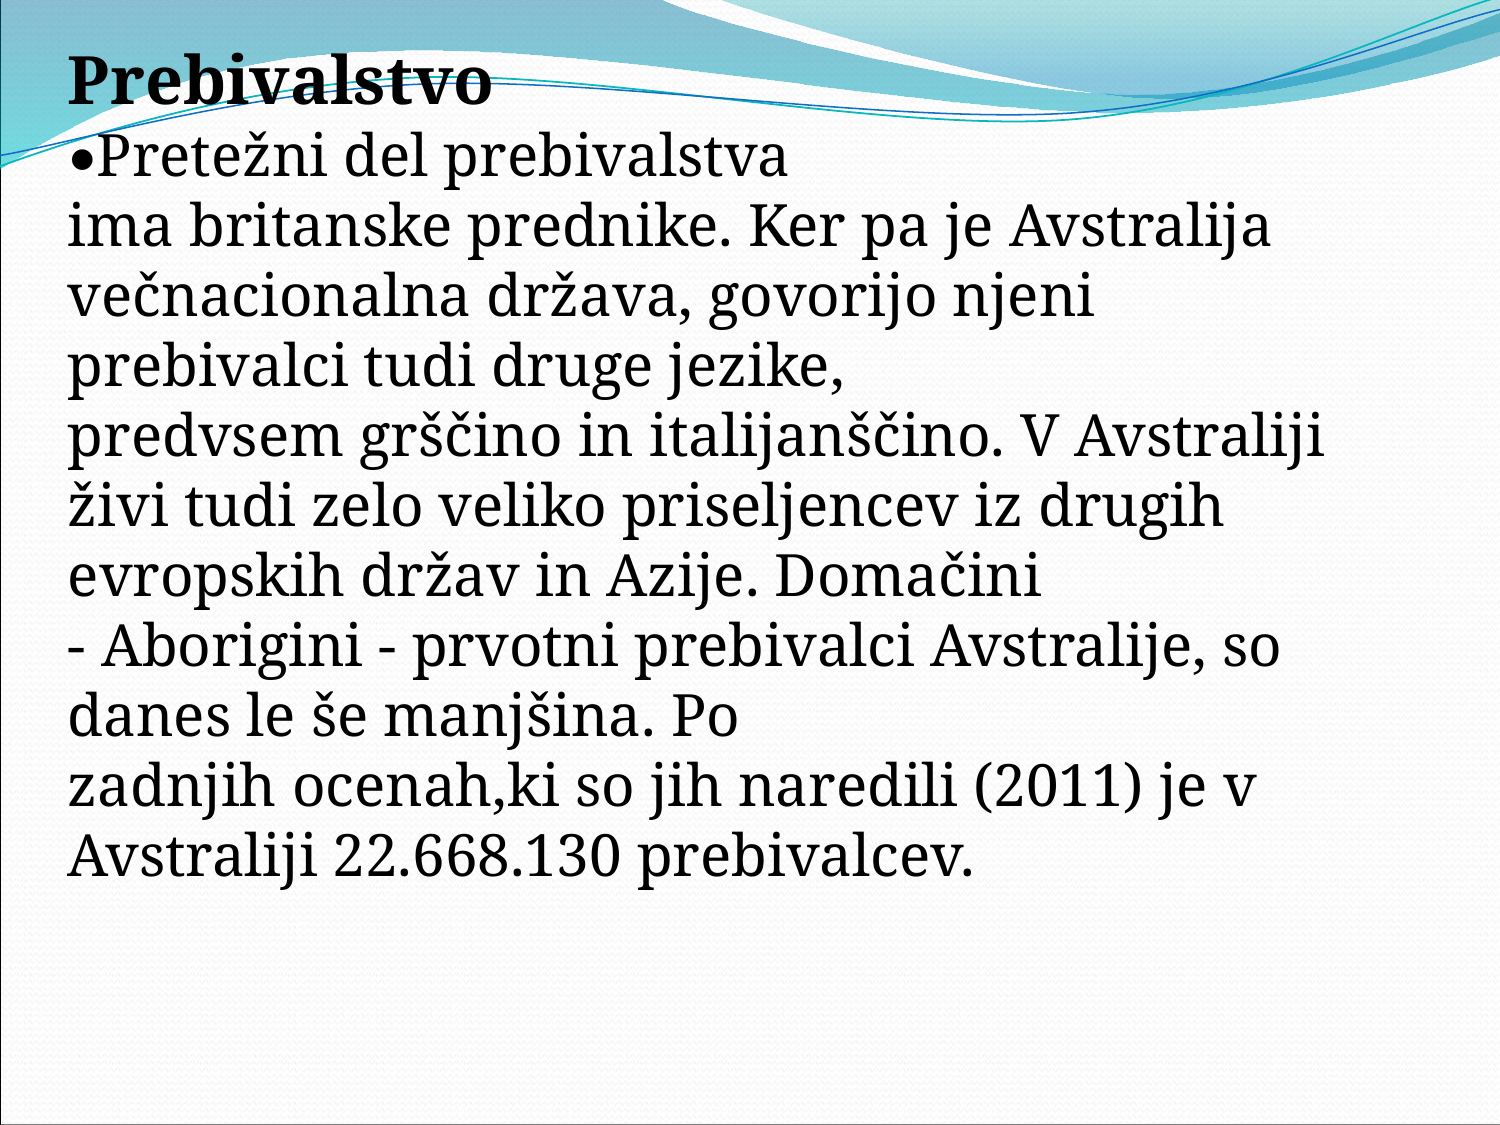

Prebivalstvo
•Pretežni del prebivalstva ima britanske prednike. Ker pa je Avstralija večnacionalna država, govorijo njeni prebivalci tudi druge jezike, predvsem grščino in italijanščino. V Avstraliji živi tudi zelo veliko priseljencev iz drugih evropskih držav in Azije. Domačini - Aborigini - prvotni prebivalci Avstralije, so danes le še manjšina. Po
zadnjih ocenah,ki so jih naredili (2011) je v Avstraliji 22.668.130 prebivalcev.